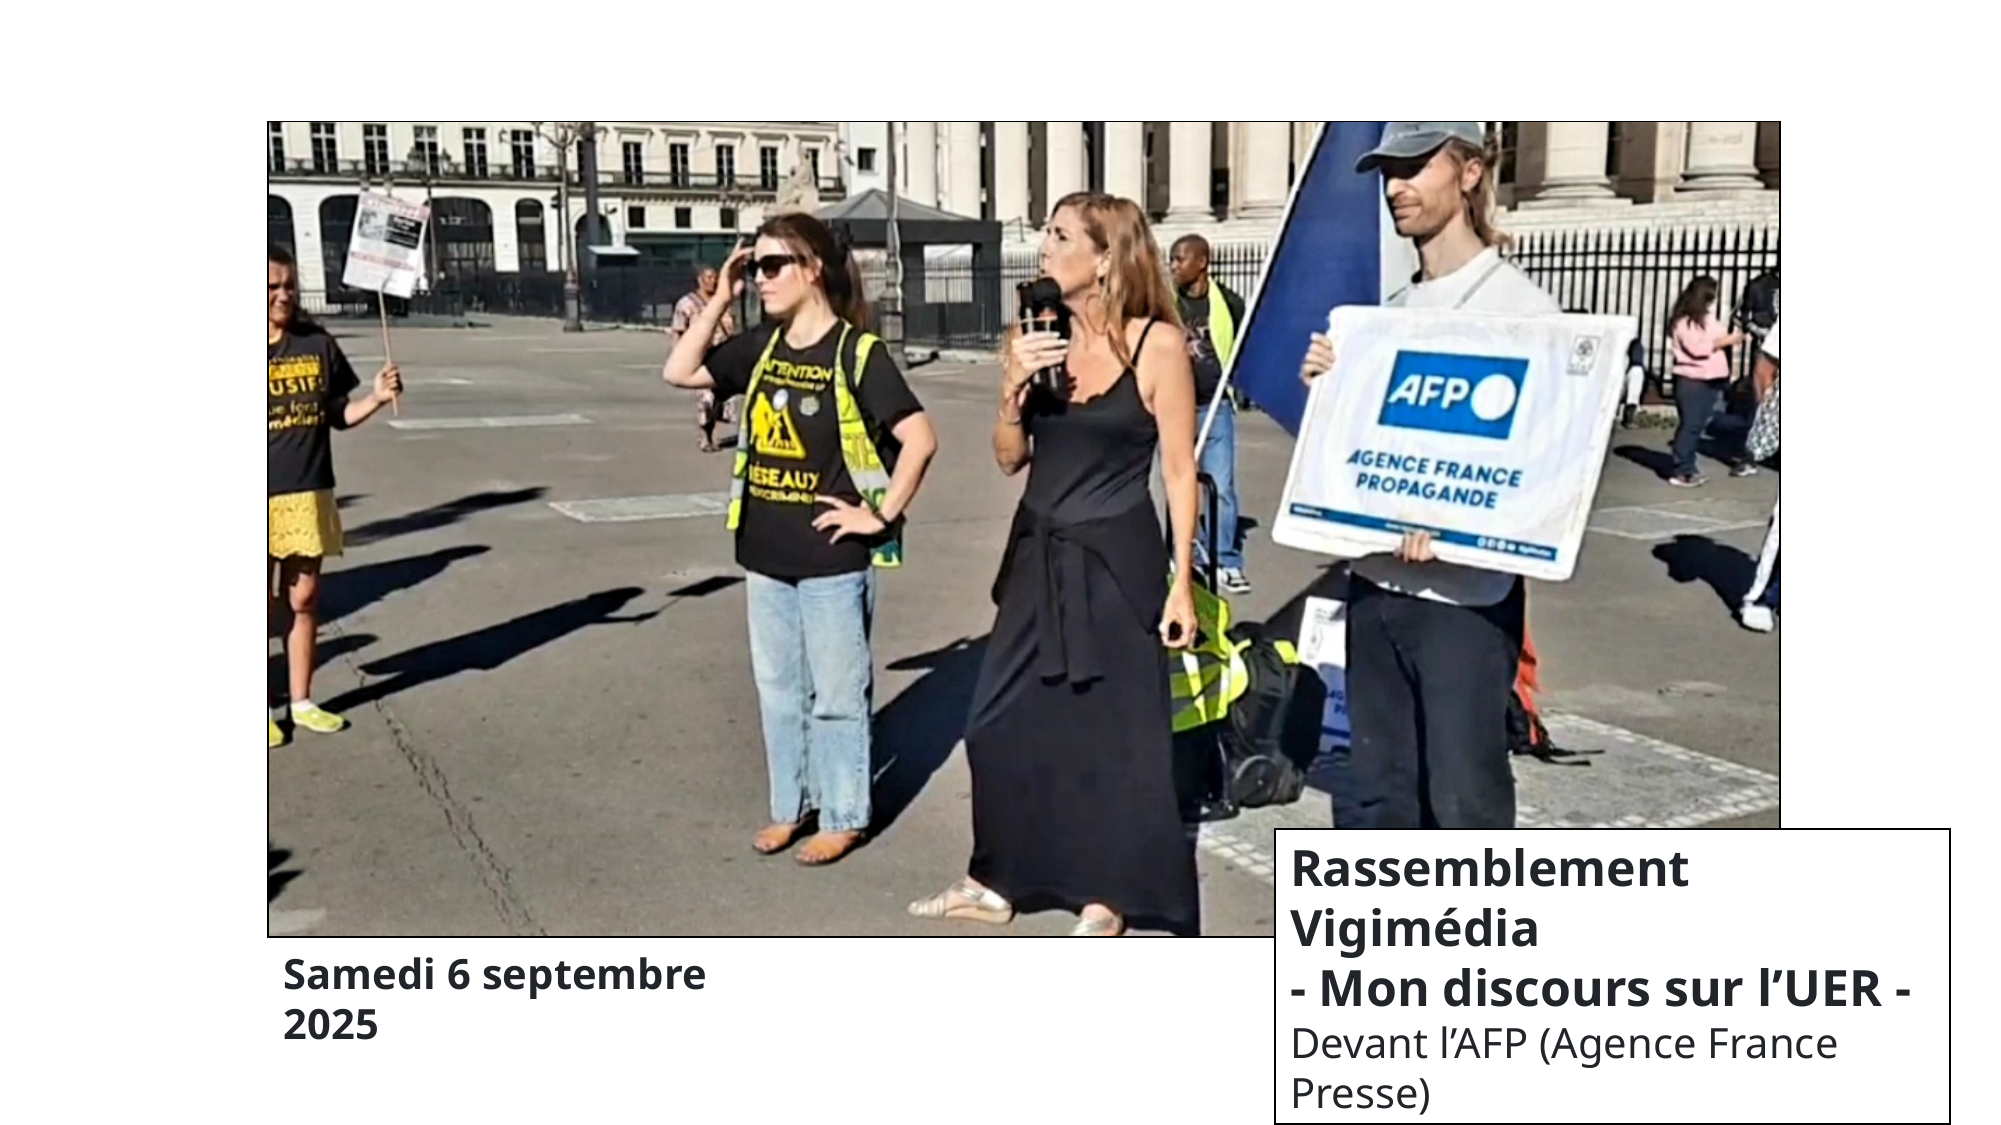

Rassemblement Vigimédia
- Mon discours sur l’UER -
Devant l’AFP (Agence France Presse)
Samedi 6 septembre 2025